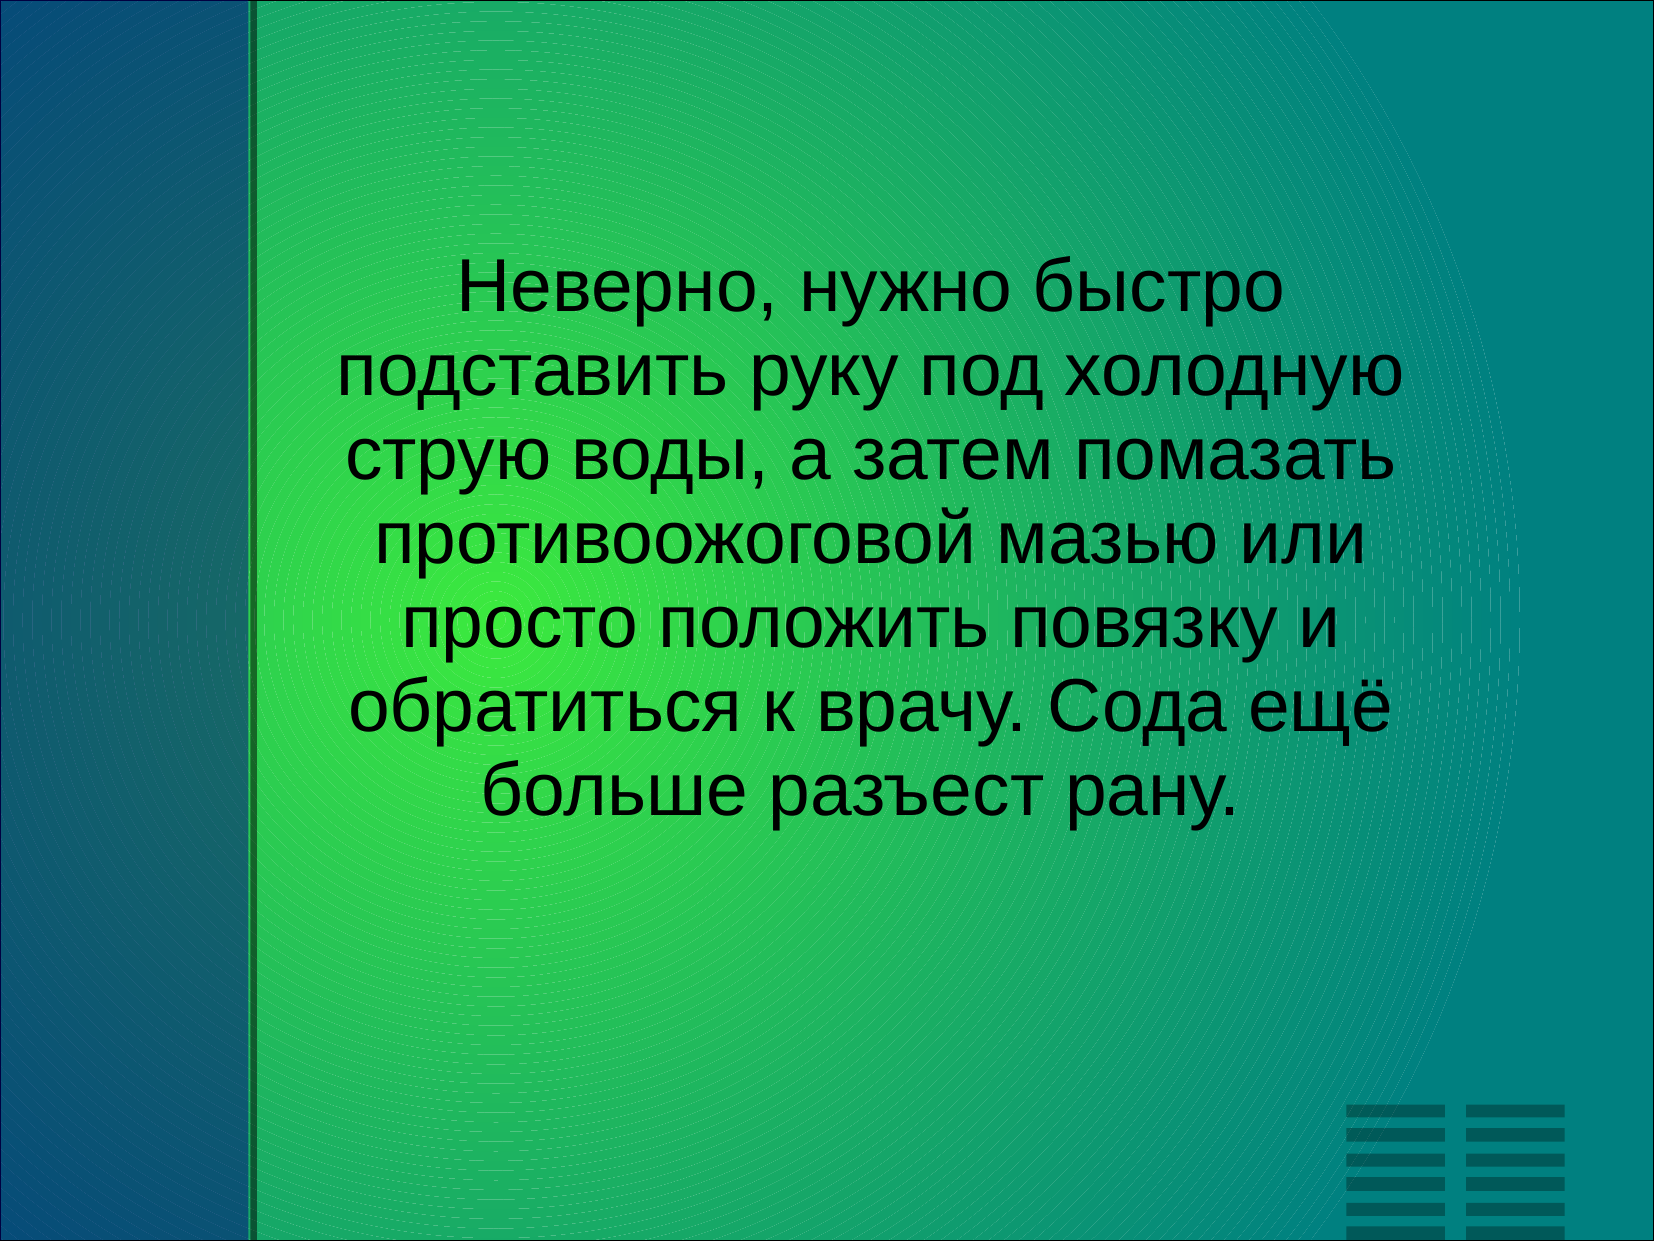

#
Неверно, нужно быстро подставить руку под холодную струю воды, а затем помазать противоожоговой мазью или просто положить повязку и обратиться к врачу. Сода ещё больше разъест рану.